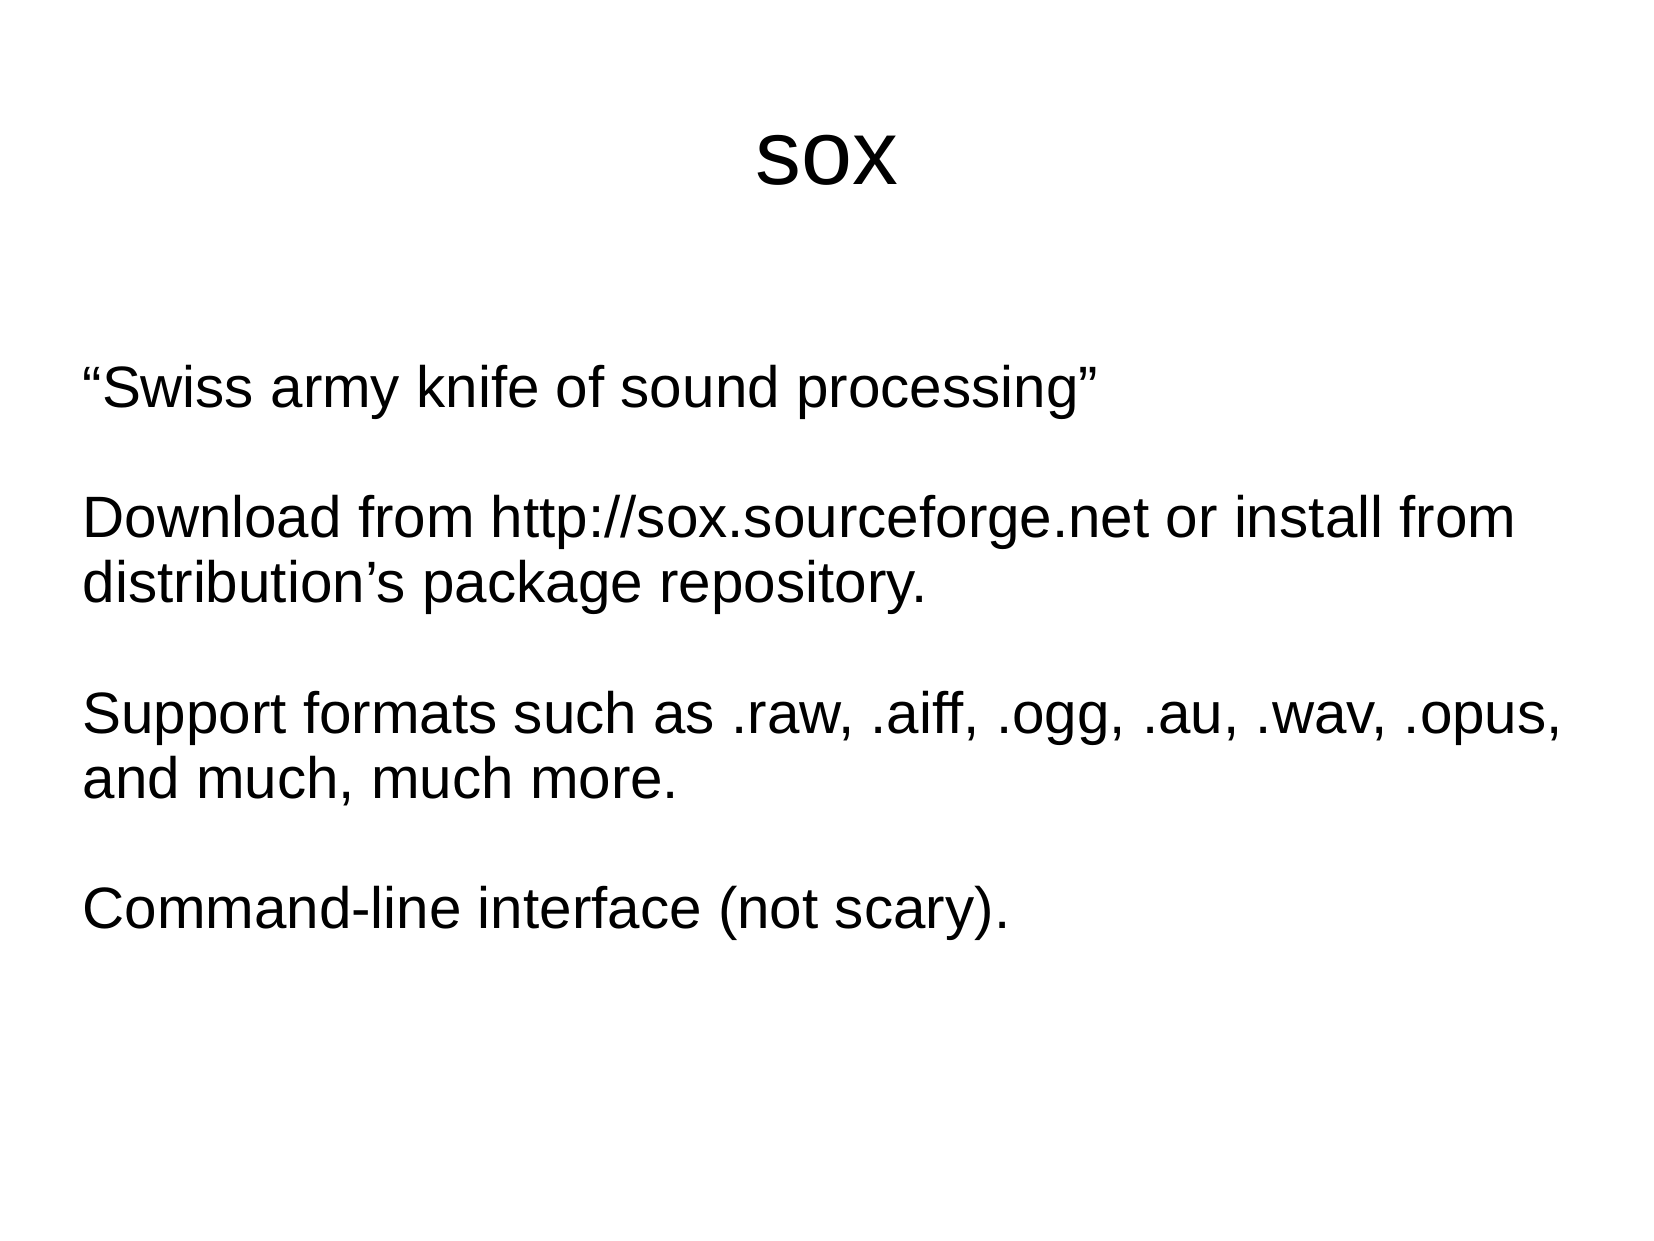

# sox
“Swiss army knife of sound processing”
Download from http://sox.sourceforge.net or install from distribution’s package repository.
Support formats such as .raw, .aiff, .ogg, .au, .wav, .opus, and much, much more.
Command-line interface (not scary).